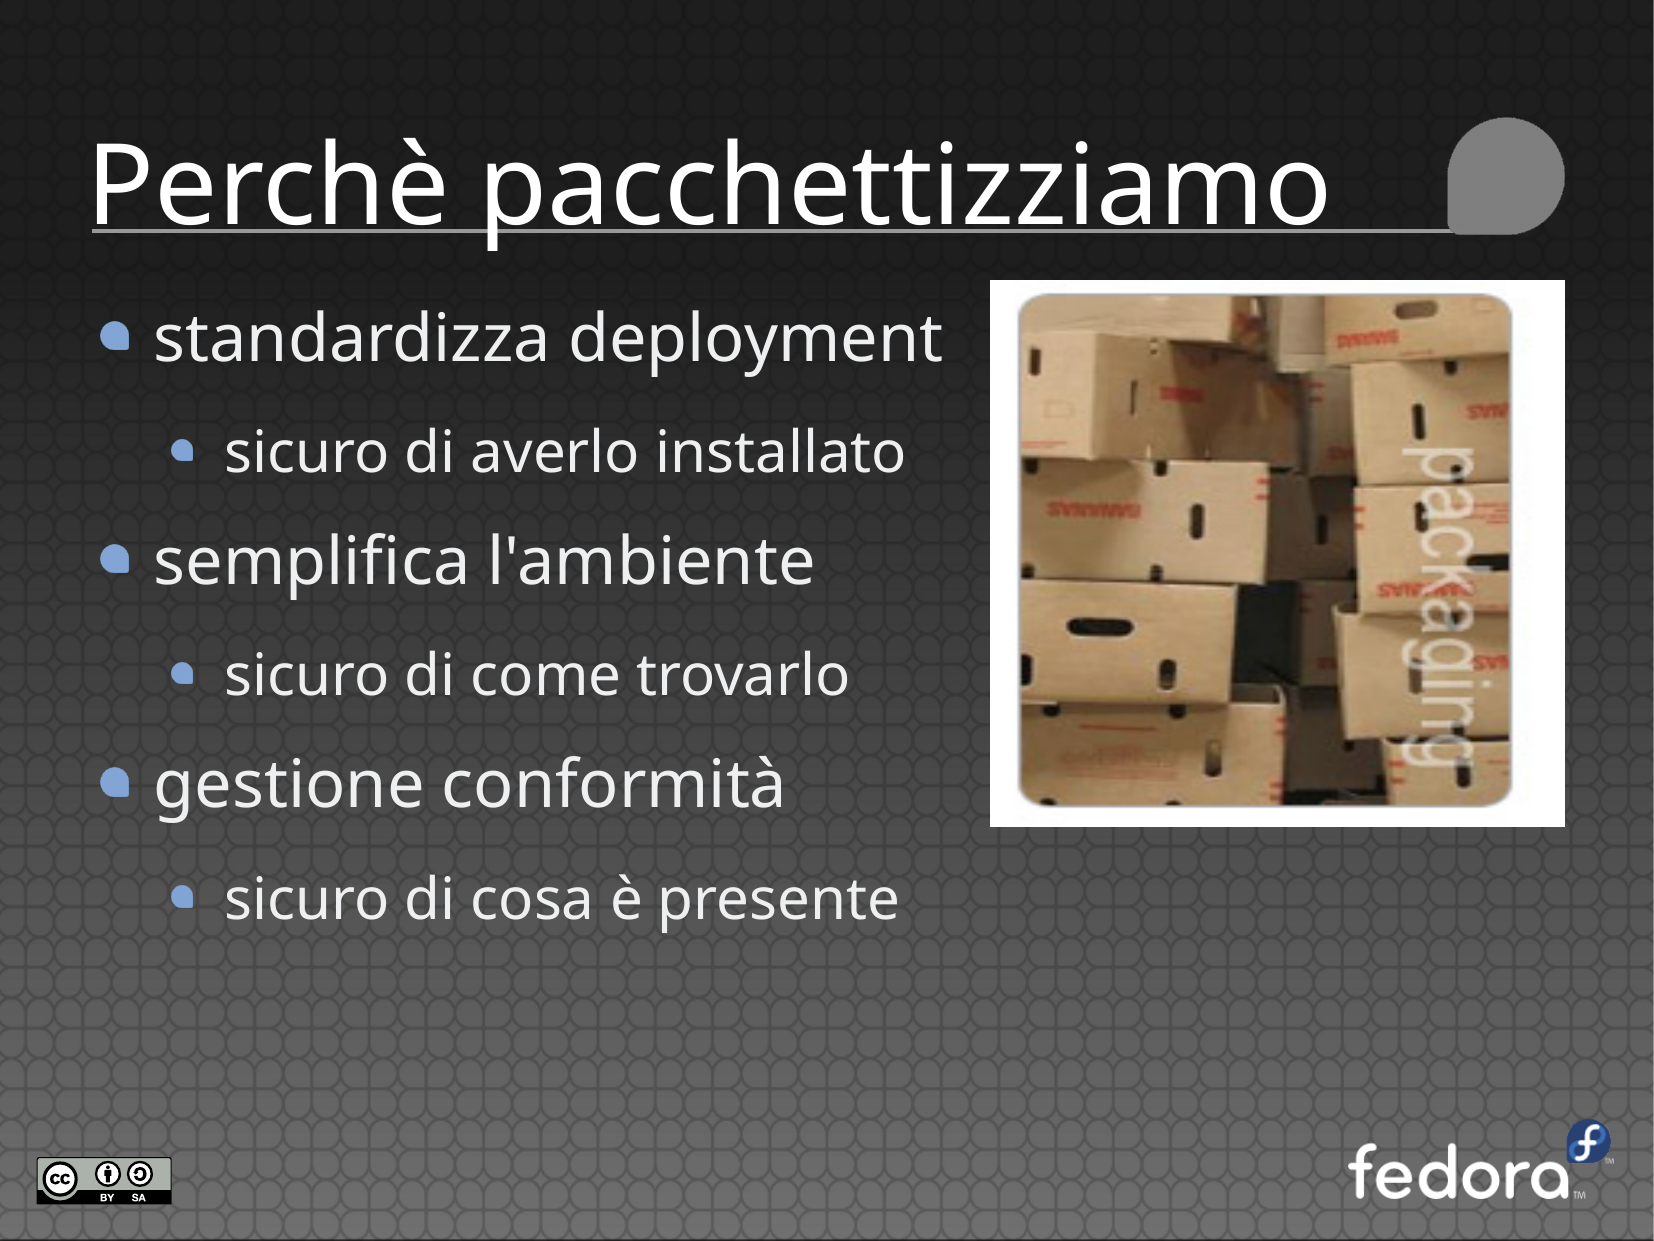

# Perchè pacchettizziamo
standardizza deployment
sicuro di averlo installato
semplifica l'ambiente
sicuro di come trovarlo
gestione conformità
sicuro di cosa è presente